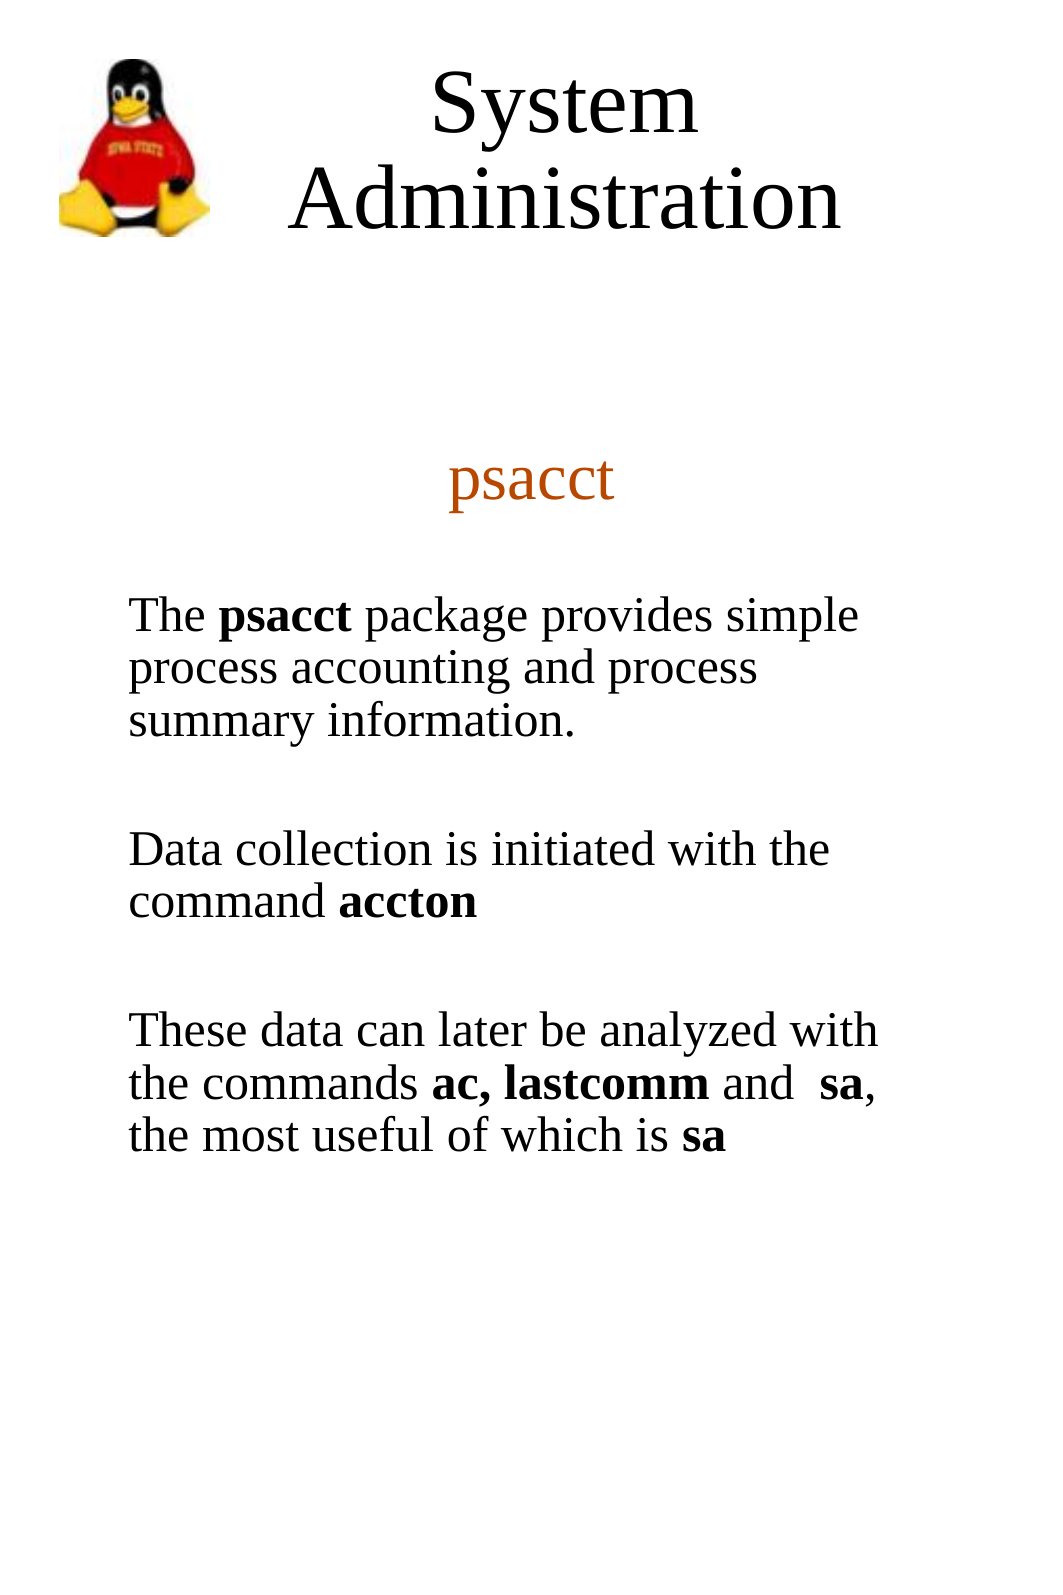

# System Administration
psacct
The psacct package provides simple process accounting and process summary information.
Data collection is initiated with the command accton
These data can later be analyzed with the commands ac, lastcomm and sa, the most useful of which is sa